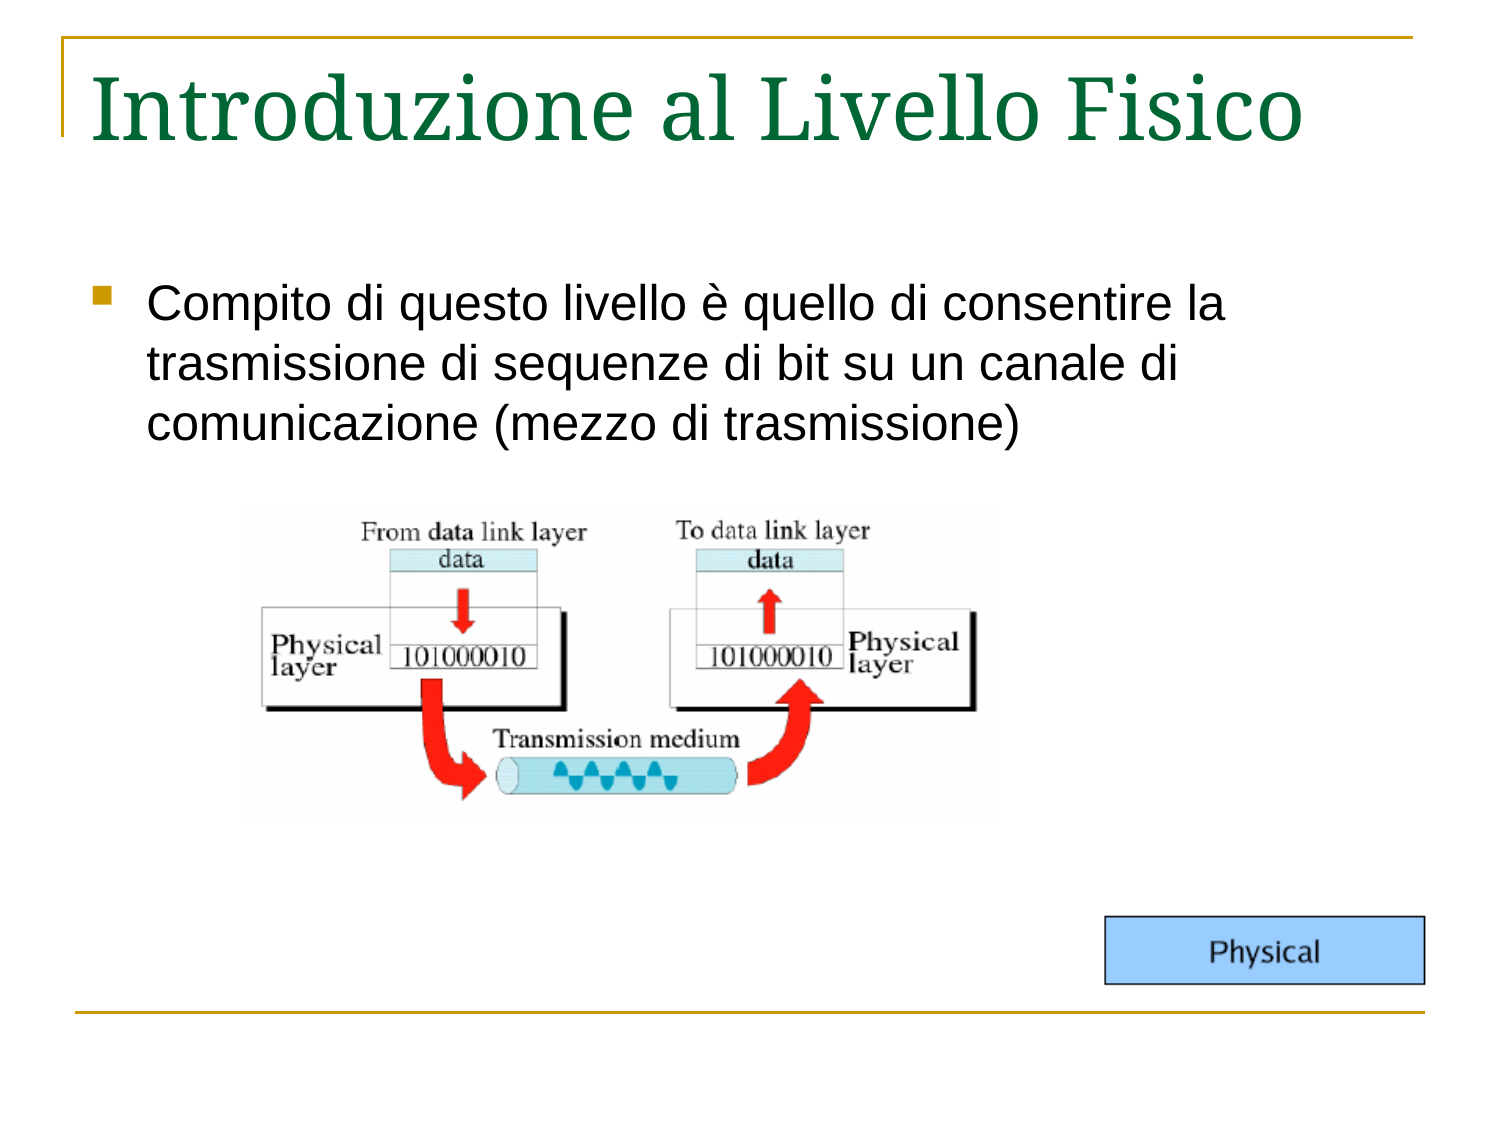

# Introduzione al Livello Fisico
Compito di questo livello è quello di consentire la trasmissione di sequenze di bit su un canale di comunicazione (mezzo di trasmissione)